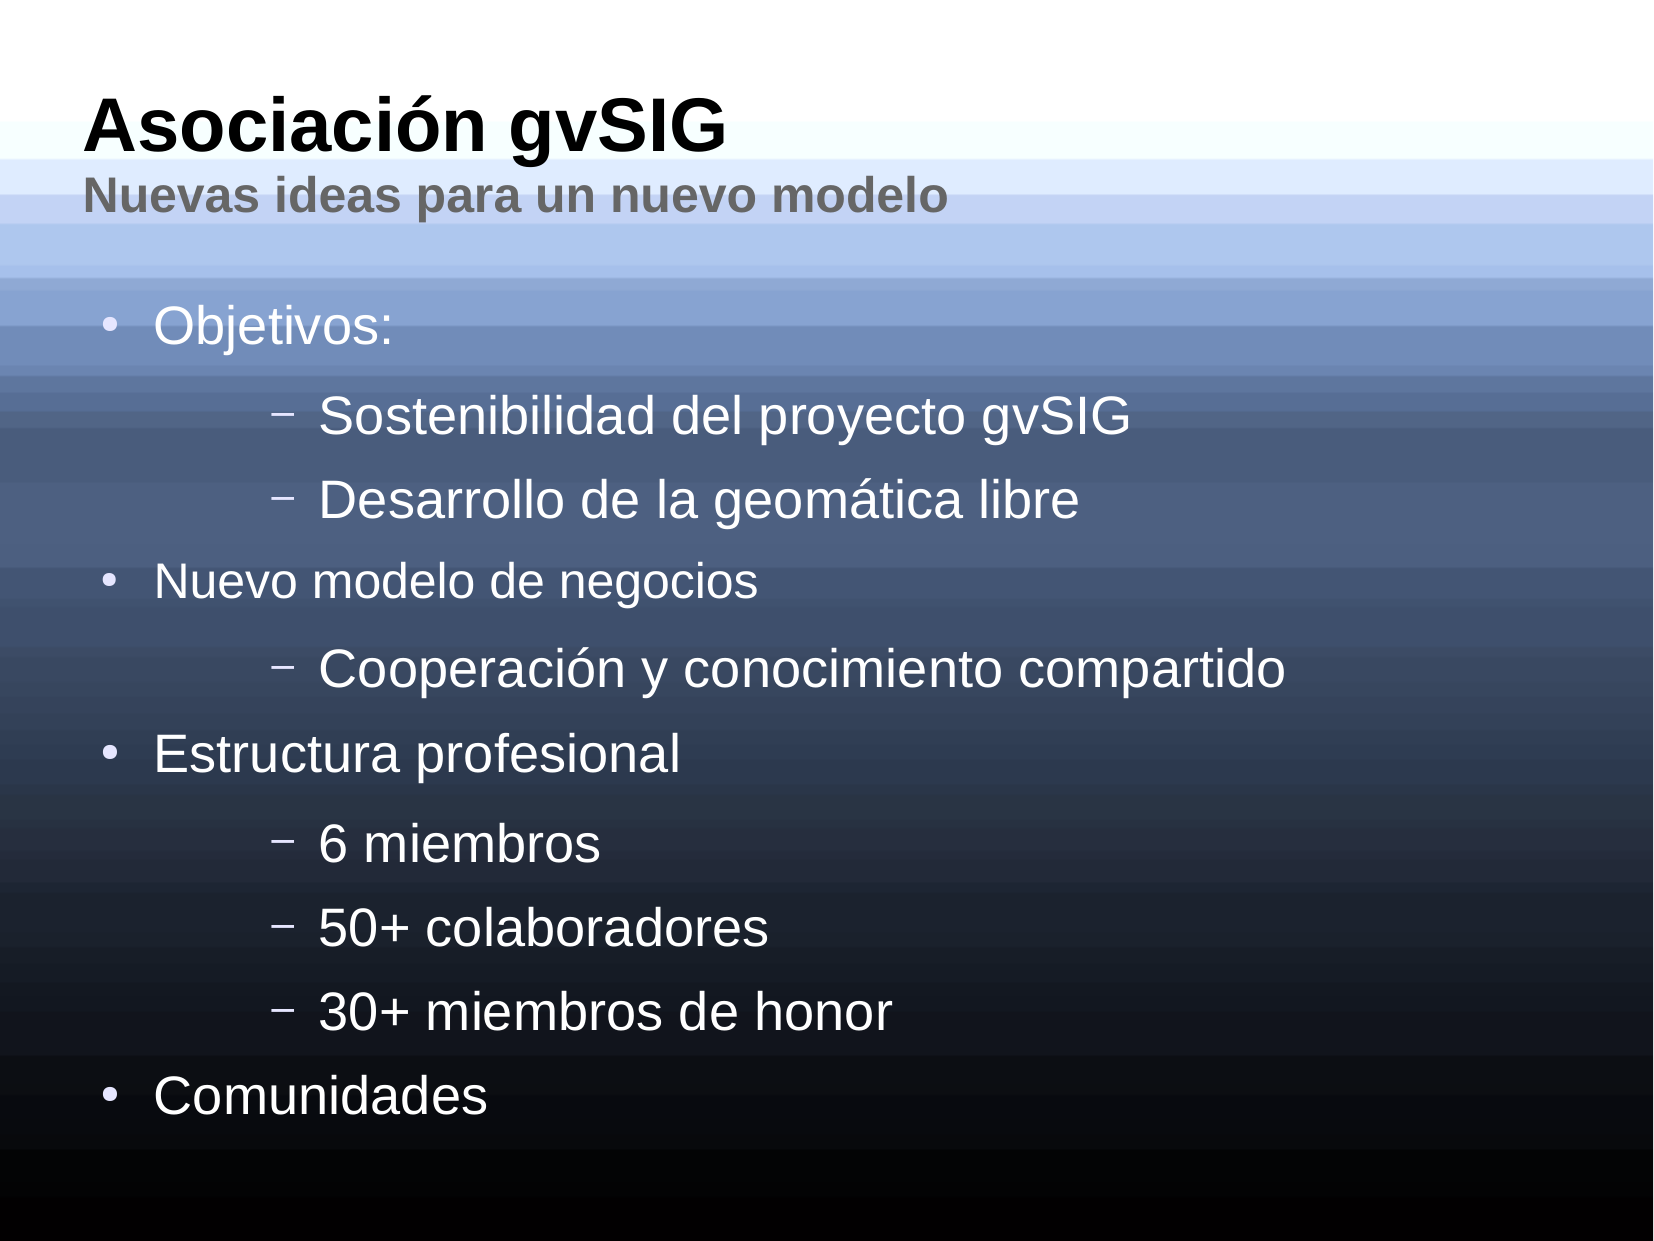

# Asociación gvSIG Nuevas ideas para un nuevo modelo
Objetivos:
Sostenibilidad del proyecto gvSIG
Desarrollo de la geomática libre
Nuevo modelo de negocios
Cooperación y conocimiento compartido
Estructura profesional
6 miembros
50+ colaboradores
30+ miembros de honor
Comunidades